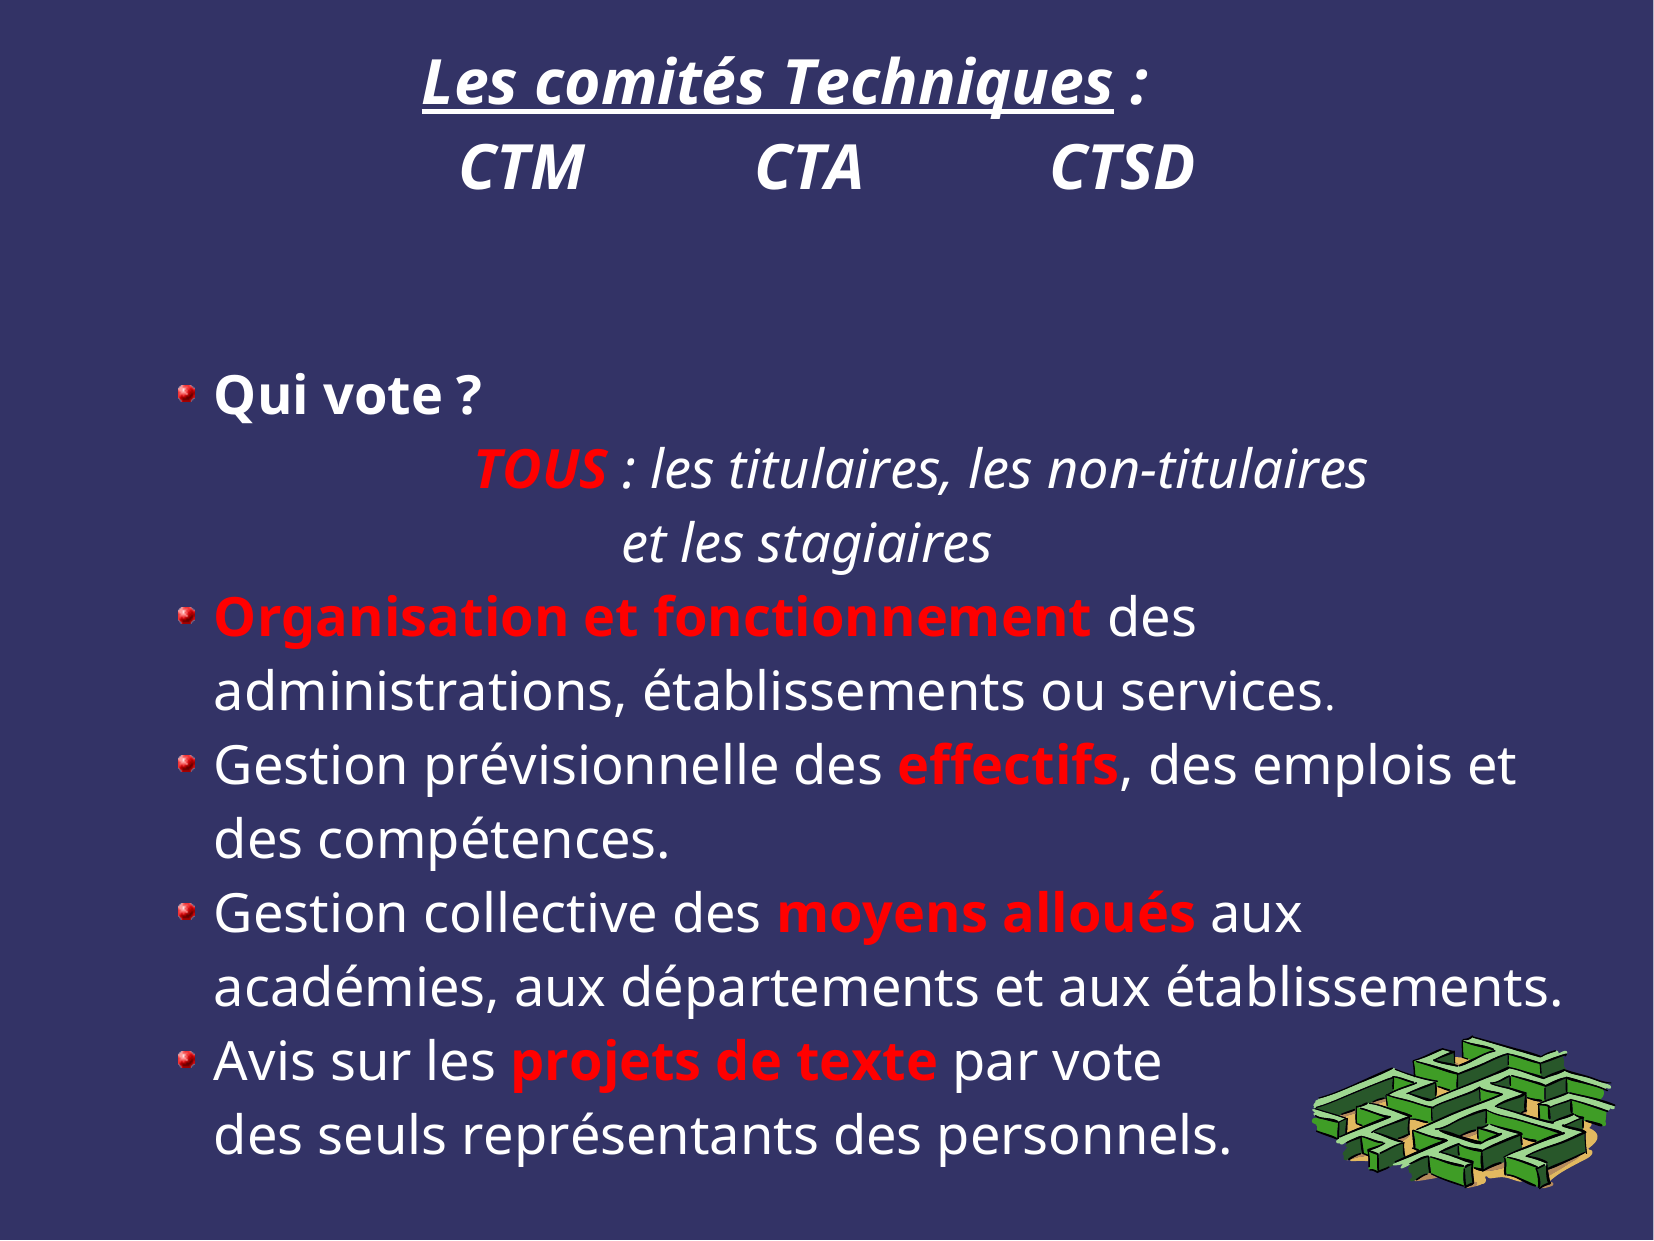

# Les comités Techniques : CTM			CTA			CTSD
Qui vote ?
				TOUS : les titulaires, les non-titulaires 								et les stagiaires
Organisation et fonctionnement des administrations, établissements ou services.
Gestion prévisionnelle des effectifs, des emplois et des compétences.
Gestion collective des moyens alloués aux académies, aux départements et aux établissements.
Avis sur les projets de texte par vote
des seuls représentants des personnels.